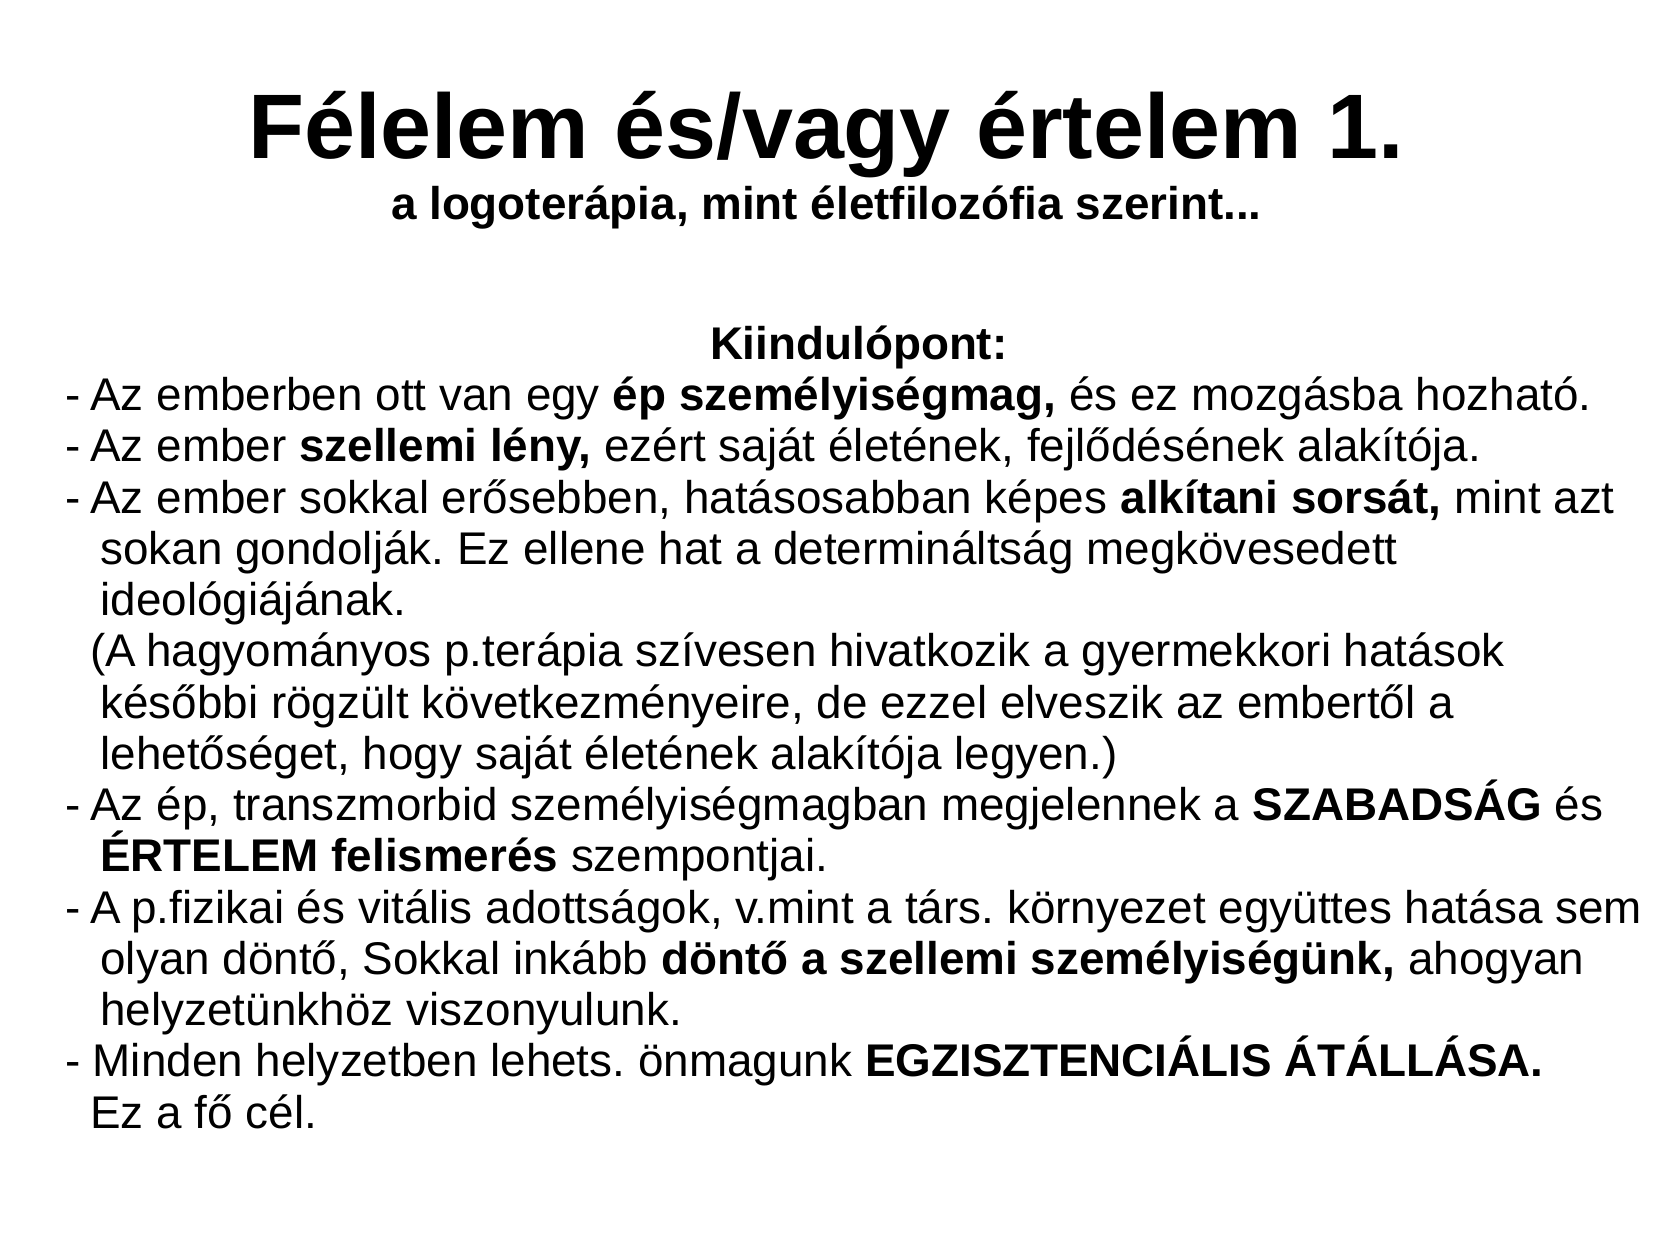

# Félelem és/vagy értelem 1. a logoterápia, mint életfilozófia szerint...
Kiindulópont:
- Az emberben ott van egy ép személyiségmag, és ez mozgásba hozható.
- Az ember szellemi lény, ezért saját életének, fejlődésének alakítója.
- Az ember sokkal erősebben, hatásosabban képes alkítani sorsát, mint azt sokan gondolják. Ez ellene hat a determináltság megkövesedett ideológiájának.
 (A hagyományos p.terápia szívesen hivatkozik a gyermekkori hatások későbbi rögzült következményeire, de ezzel elveszik az embertől a lehetőséget, hogy saját életének alakítója legyen.)
- Az ép, transzmorbid személyiségmagban megjelennek a SZABADSÁG és ÉRTELEM felismerés szempontjai.
- A p.fizikai és vitális adottságok, v.mint a társ. környezet együttes hatása sem olyan döntő, Sokkal inkább döntő a szellemi személyiségünk, ahogyan helyzetünkhöz viszonyulunk.
- Minden helyzetben lehets. önmagunk EGZISZTENCIÁLIS ÁTÁLLÁSA.
 Ez a fő cél.